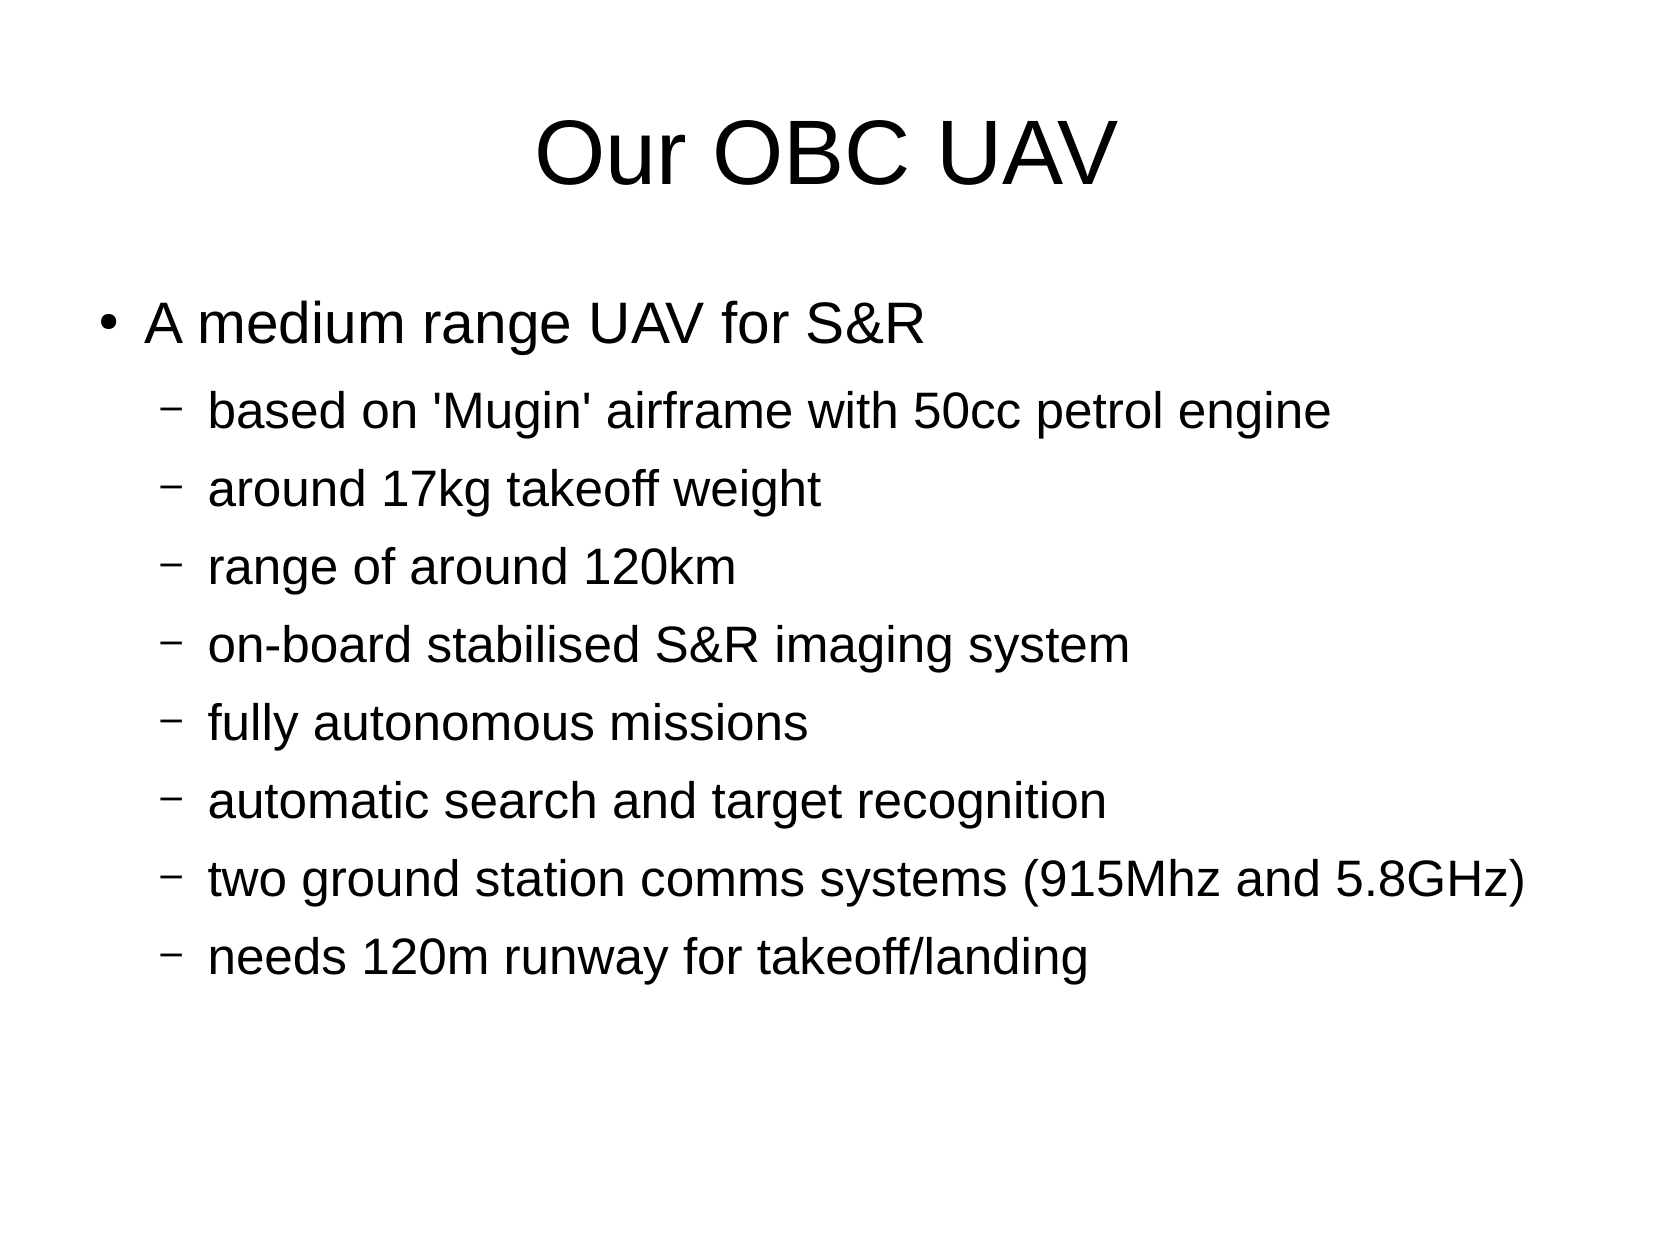

# Our OBC UAV
A medium range UAV for S&R
based on 'Mugin' airframe with 50cc petrol engine
around 17kg takeoff weight
range of around 120km
on-board stabilised S&R imaging system
fully autonomous missions
automatic search and target recognition
two ground station comms systems (915Mhz and 5.8GHz)
needs 120m runway for takeoff/landing